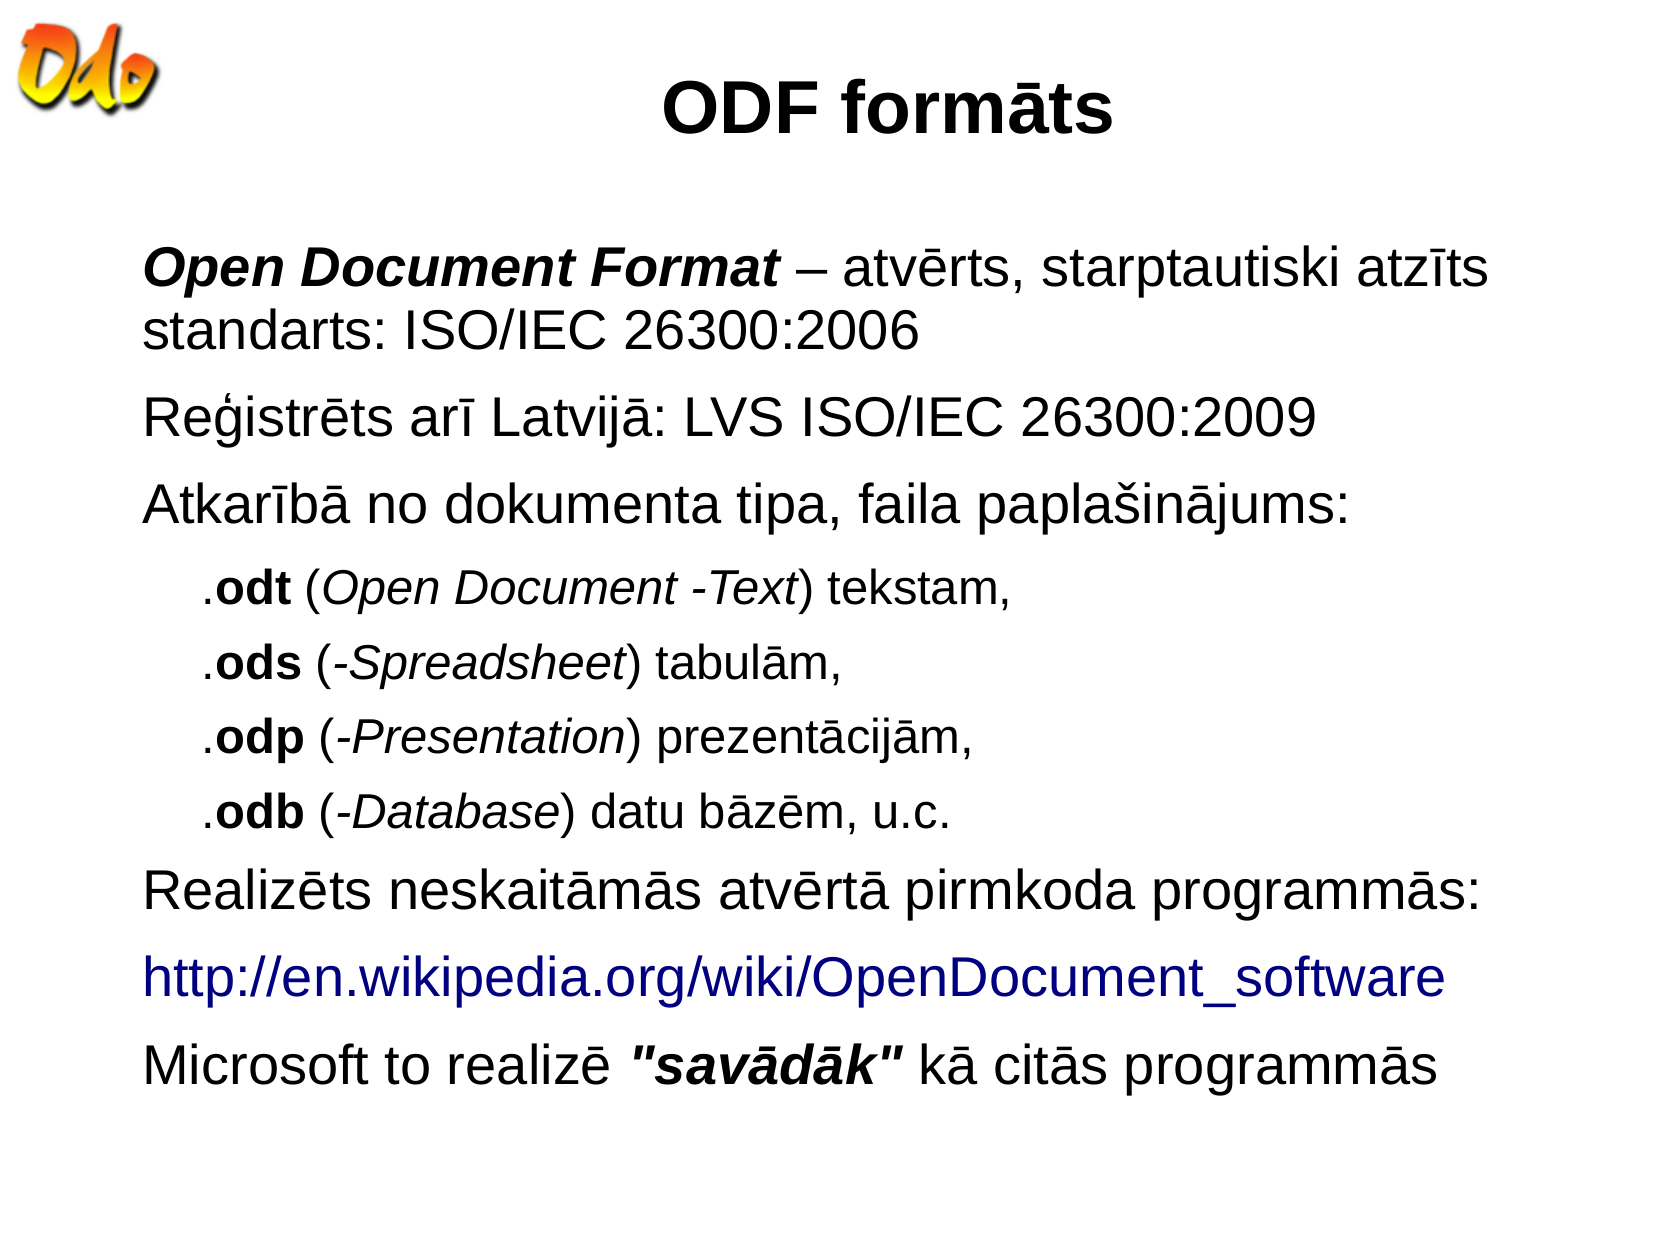

# ODF formāts
Open Document Format – atvērts, starptautiski atzīts standarts: ISO/IEC 26300:2006
Reģistrēts arī Latvijā: LVS ISO/IEC 26300:2009
Atkarībā no dokumenta tipa, faila paplašinājums:
.odt (Open Document -Text) tekstam,
.ods (-Spreadsheet) tabulām,
.odp (-Presentation) prezentācijām,
.odb (-Database) datu bāzēm, u.c.
Realizēts neskaitāmās atvērtā pirmkoda programmās:
http://en.wikipedia.org/wiki/OpenDocument_software
Microsoft to realizē "savādāk" kā citās programmās